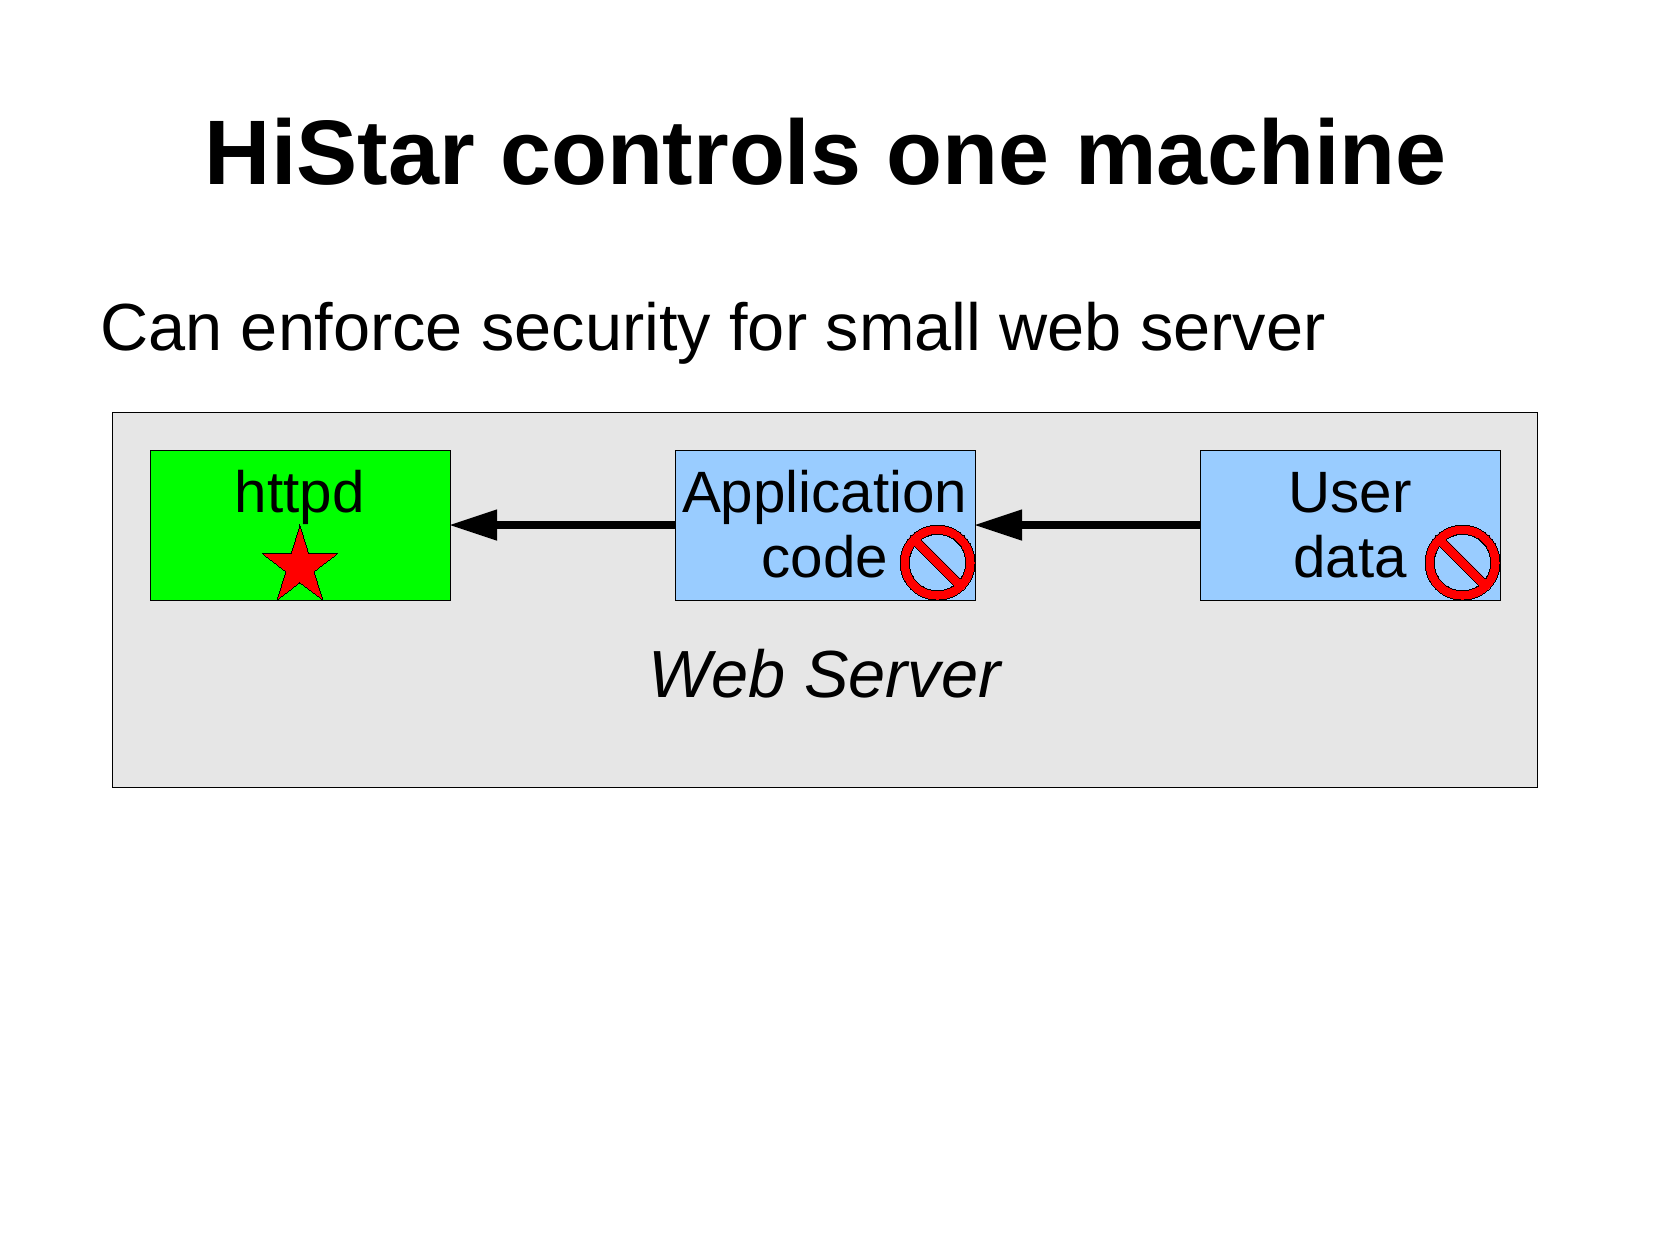

# HiStar controls one machine
Can enforce security for small web server
Web Server
httpd
Application
code
User
data